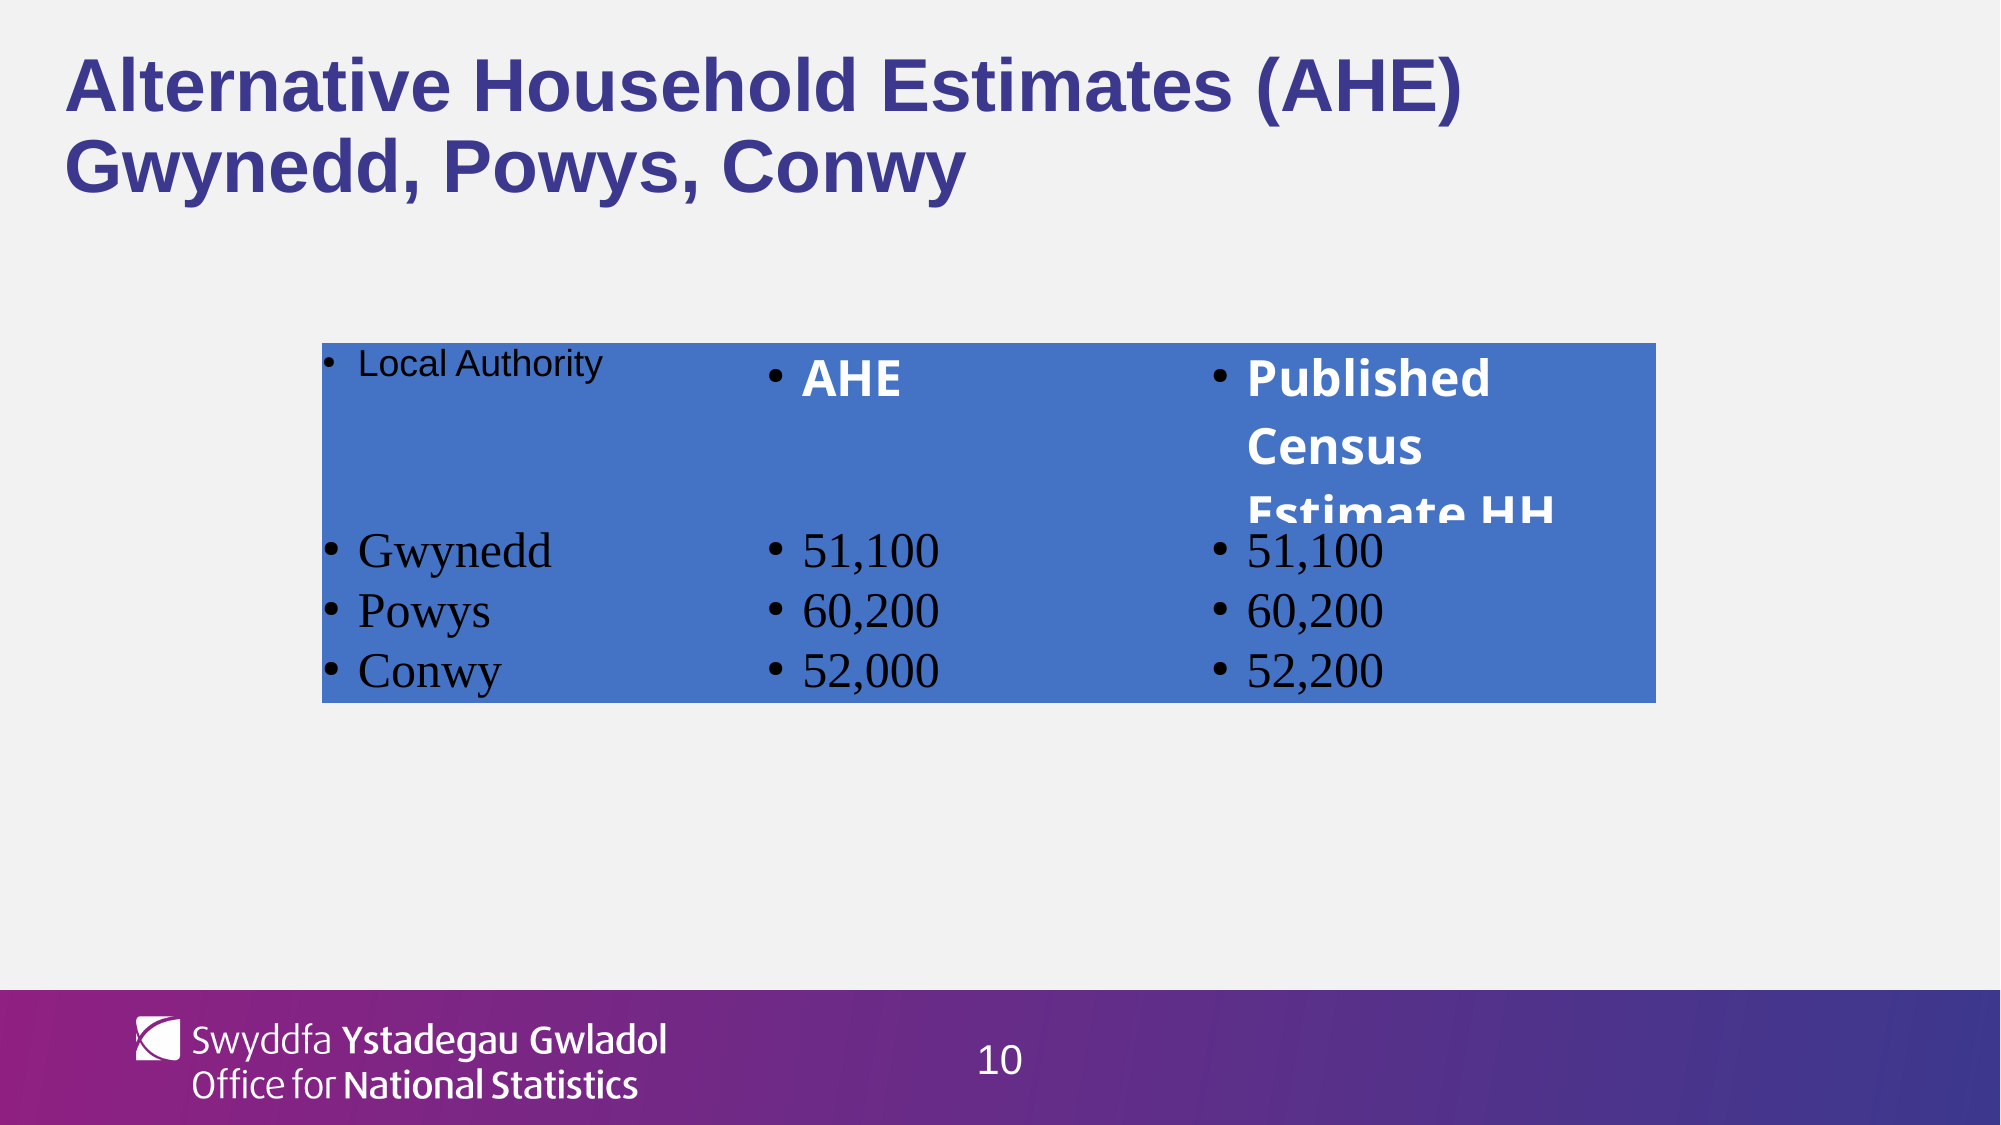

# Alternative Household Estimates (AHE) Gwynedd, Powys, Conwy
| Local Authority | AHE | Published Census Estimate HH |
| --- | --- | --- |
| Gwynedd | 51,100 | 51,100 |
| Powys | 60,200 | 60,200 |
| Conwy | 52,000 | 52,200 |